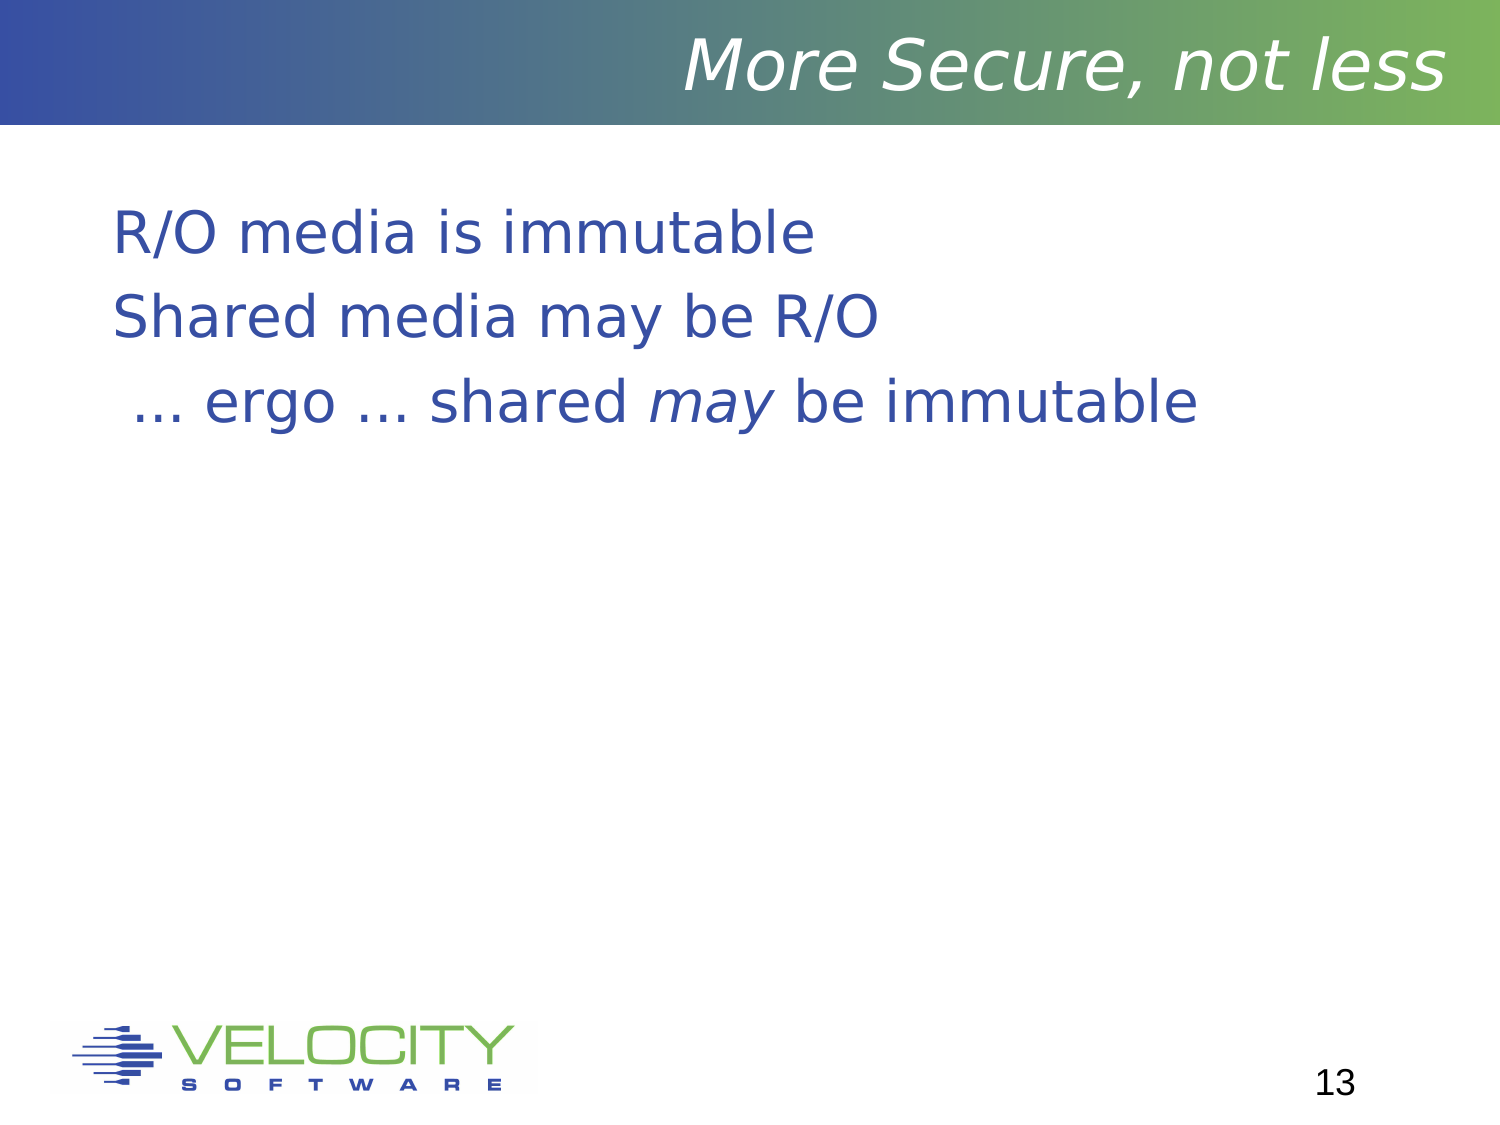

# More Secure, not less
R/O media is immutable
Shared media may be R/O
 ... ergo ... shared may be immutable
13